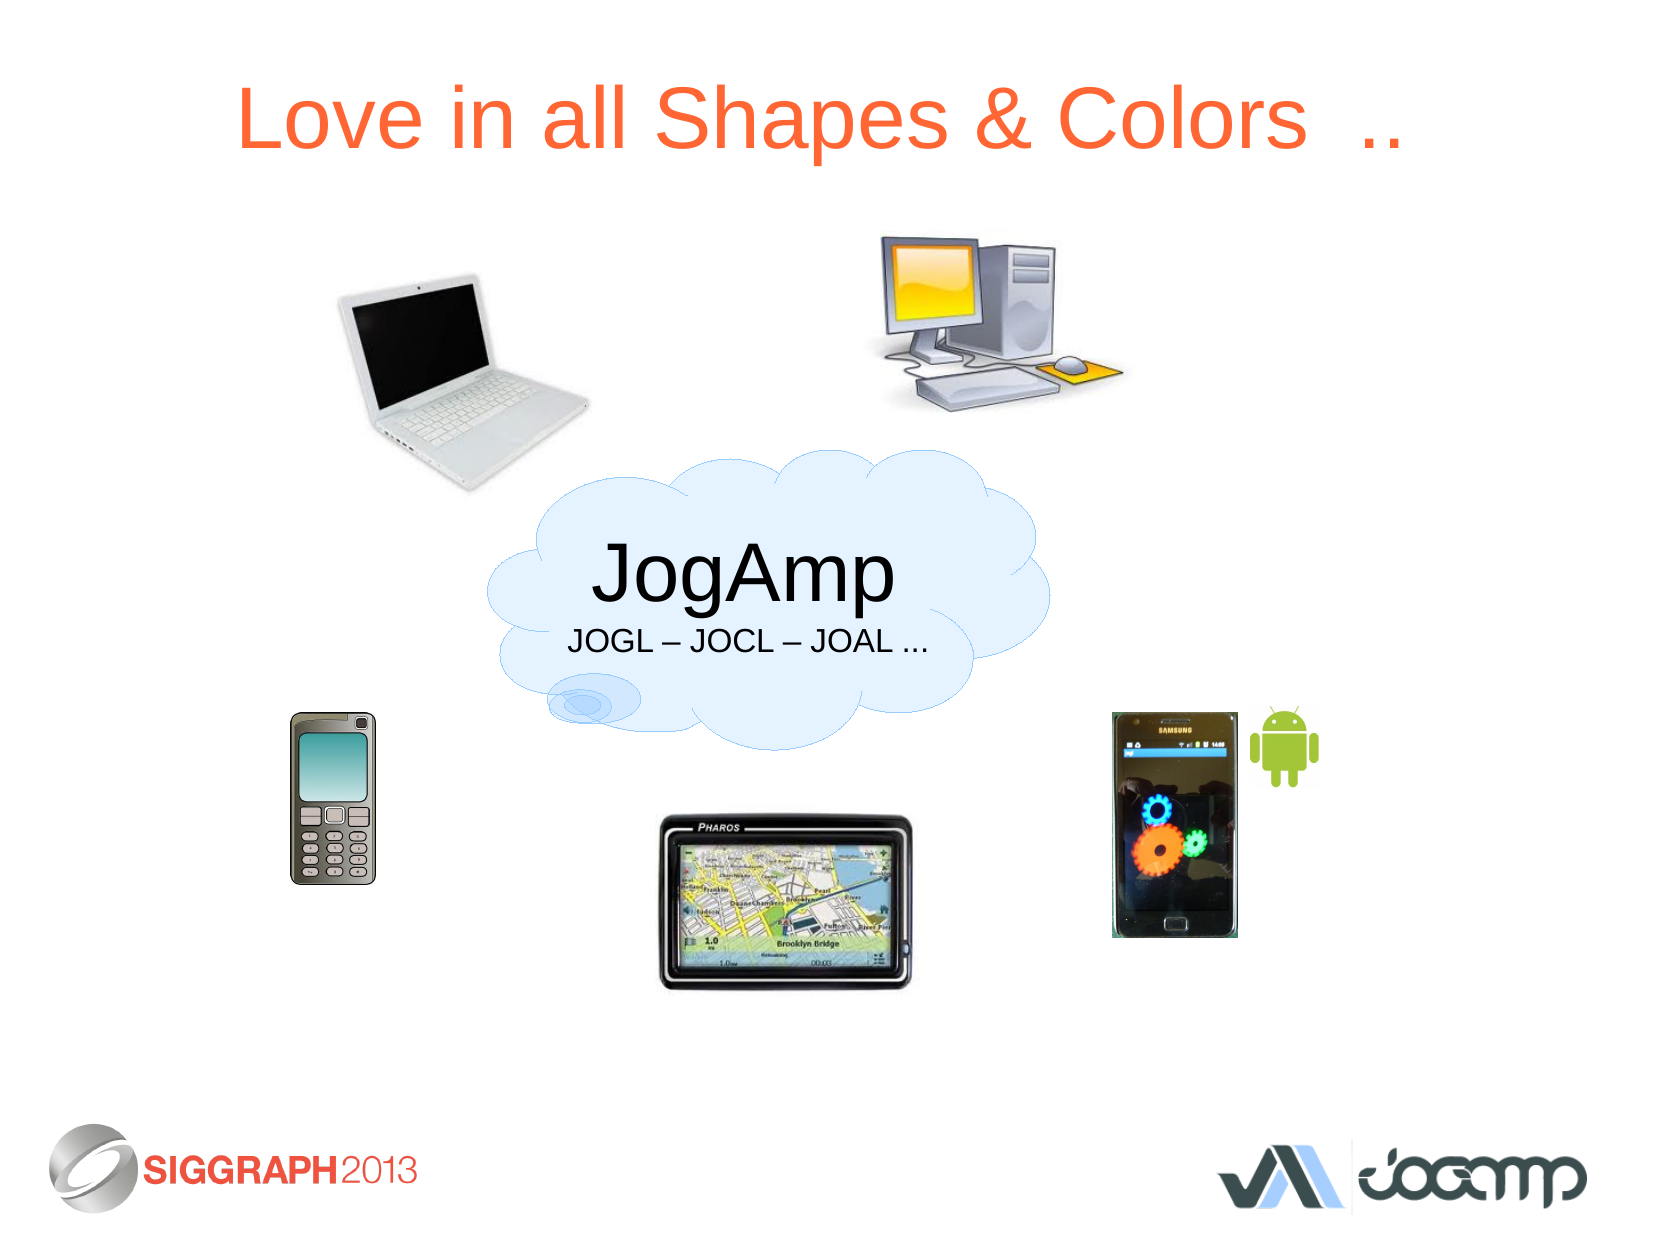

# Love in all Shapes & Colors ..
JogAmp
 JOGL – JOCL – JOAL ...